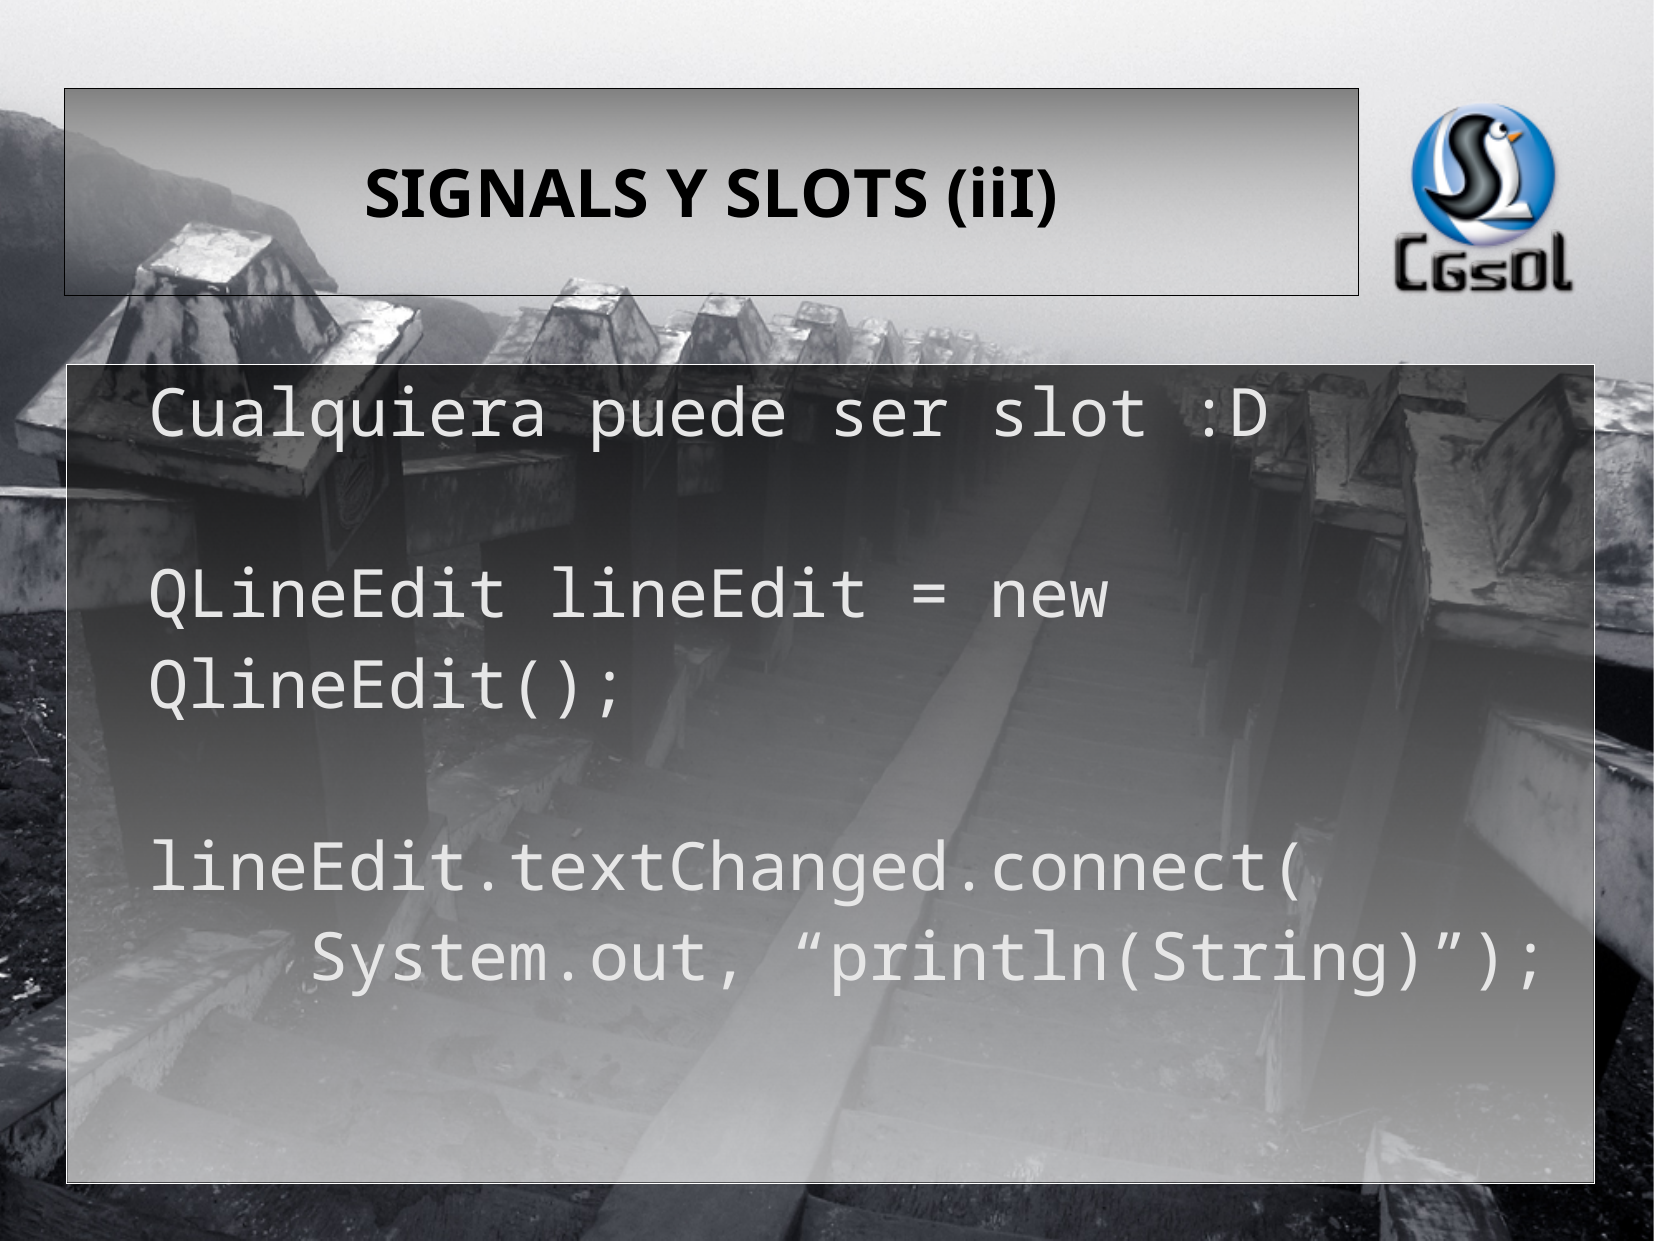

# SIGNALS Y SLOTS (iiI)
Cualquiera puede ser slot :D
QLineEdit lineEdit = new QlineEdit();
lineEdit.textChanged.connect(
 System.out, “println(String)”);